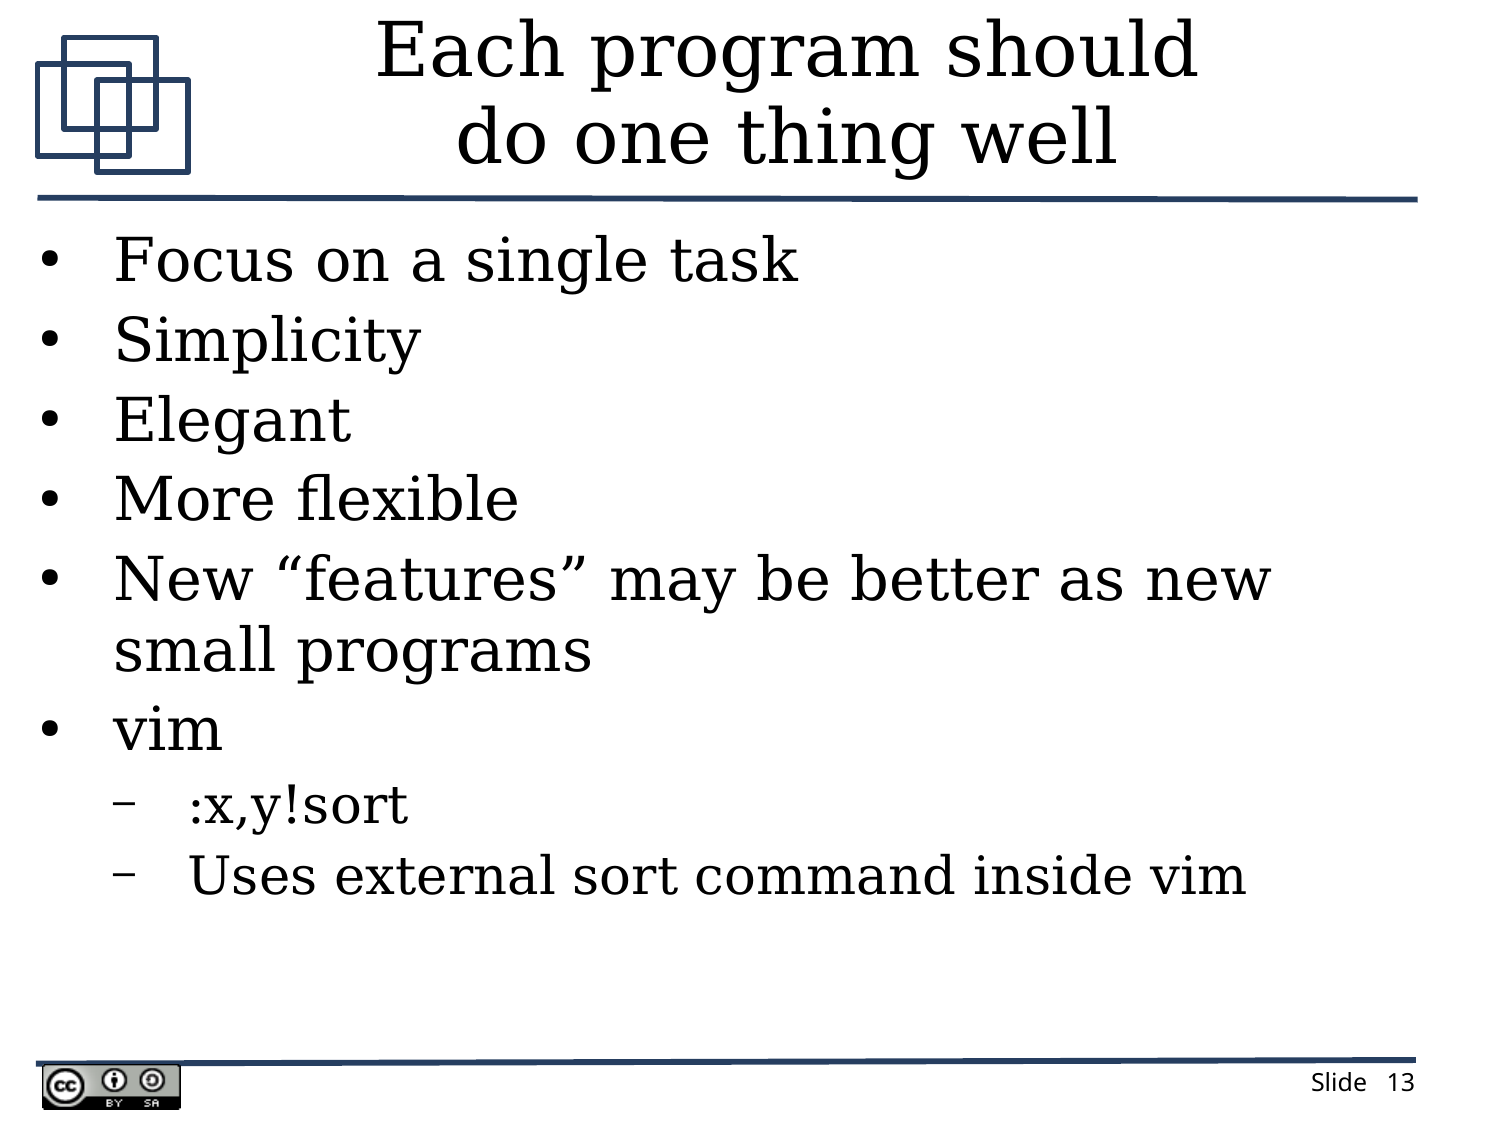

# Each program should do one thing well
Focus on a single task
Simplicity
Elegant
More flexible
New “features” may be better as new small programs
vim
:x,y!sort
Uses external sort command inside vim